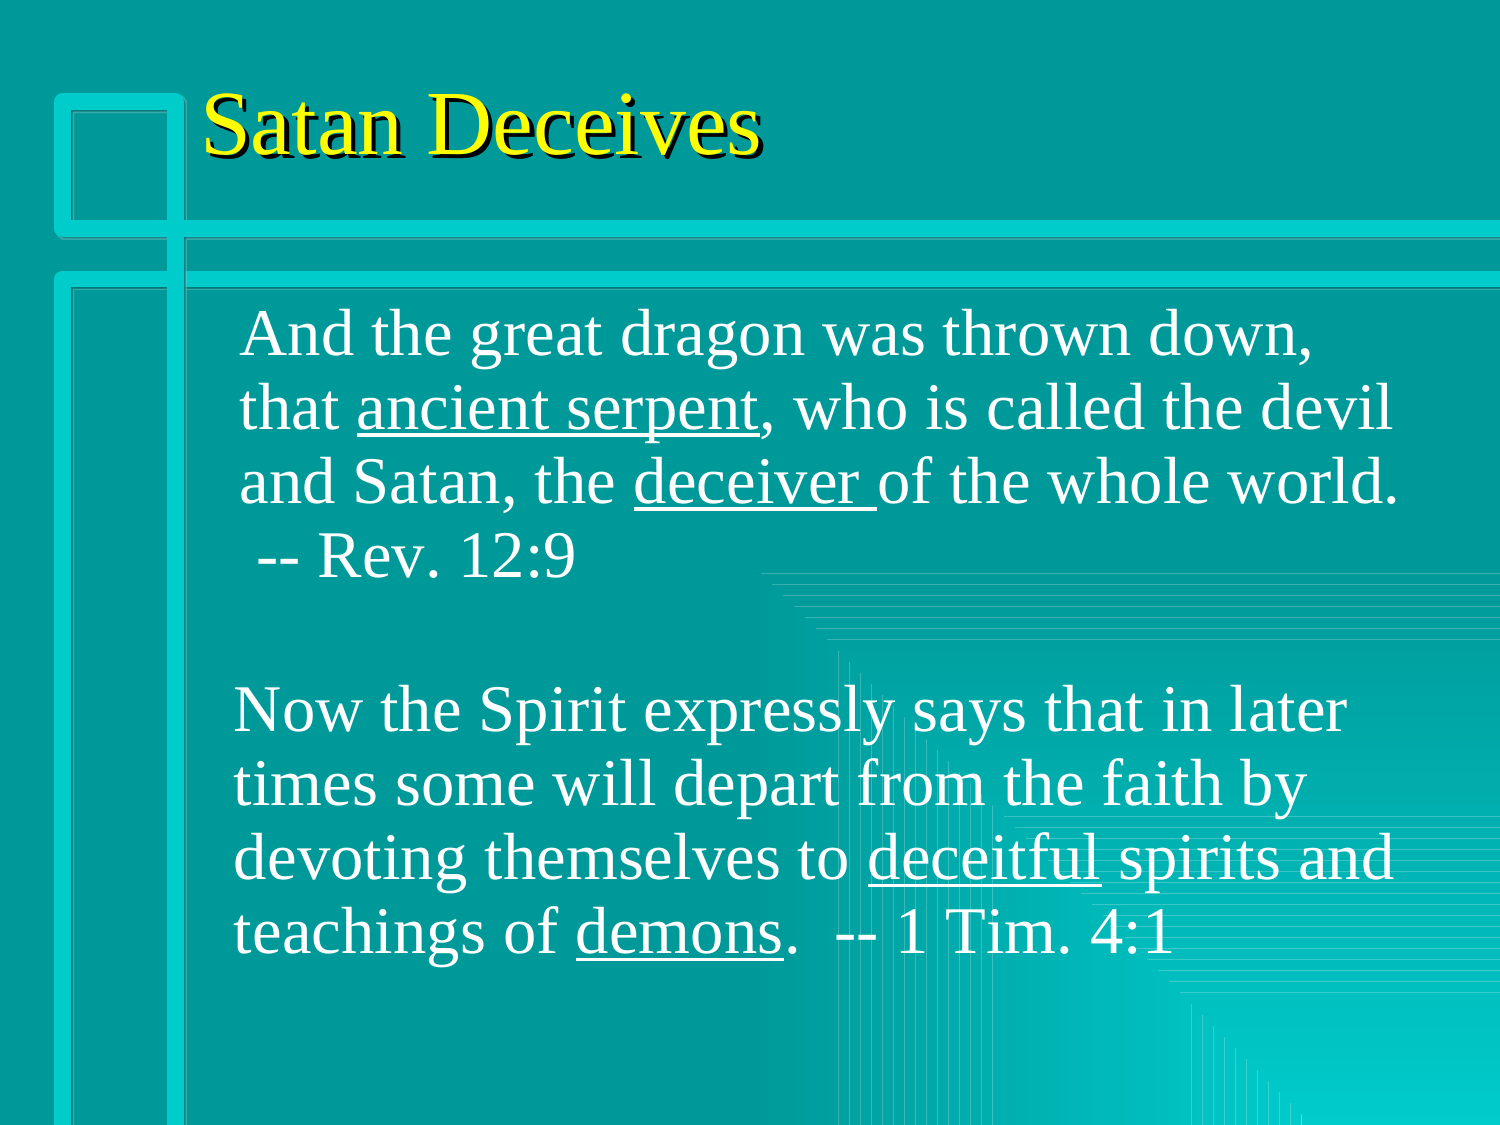

# Satan Deceives
And the great dragon was thrown down, that ancient serpent, who is called the devil and Satan, the deceiver of the whole world. -- Rev. 12:9
Now the Spirit expressly says that in later times some will depart from the faith by devoting themselves to deceitful spirits and teachings of demons. -- 1 Tim. 4:1